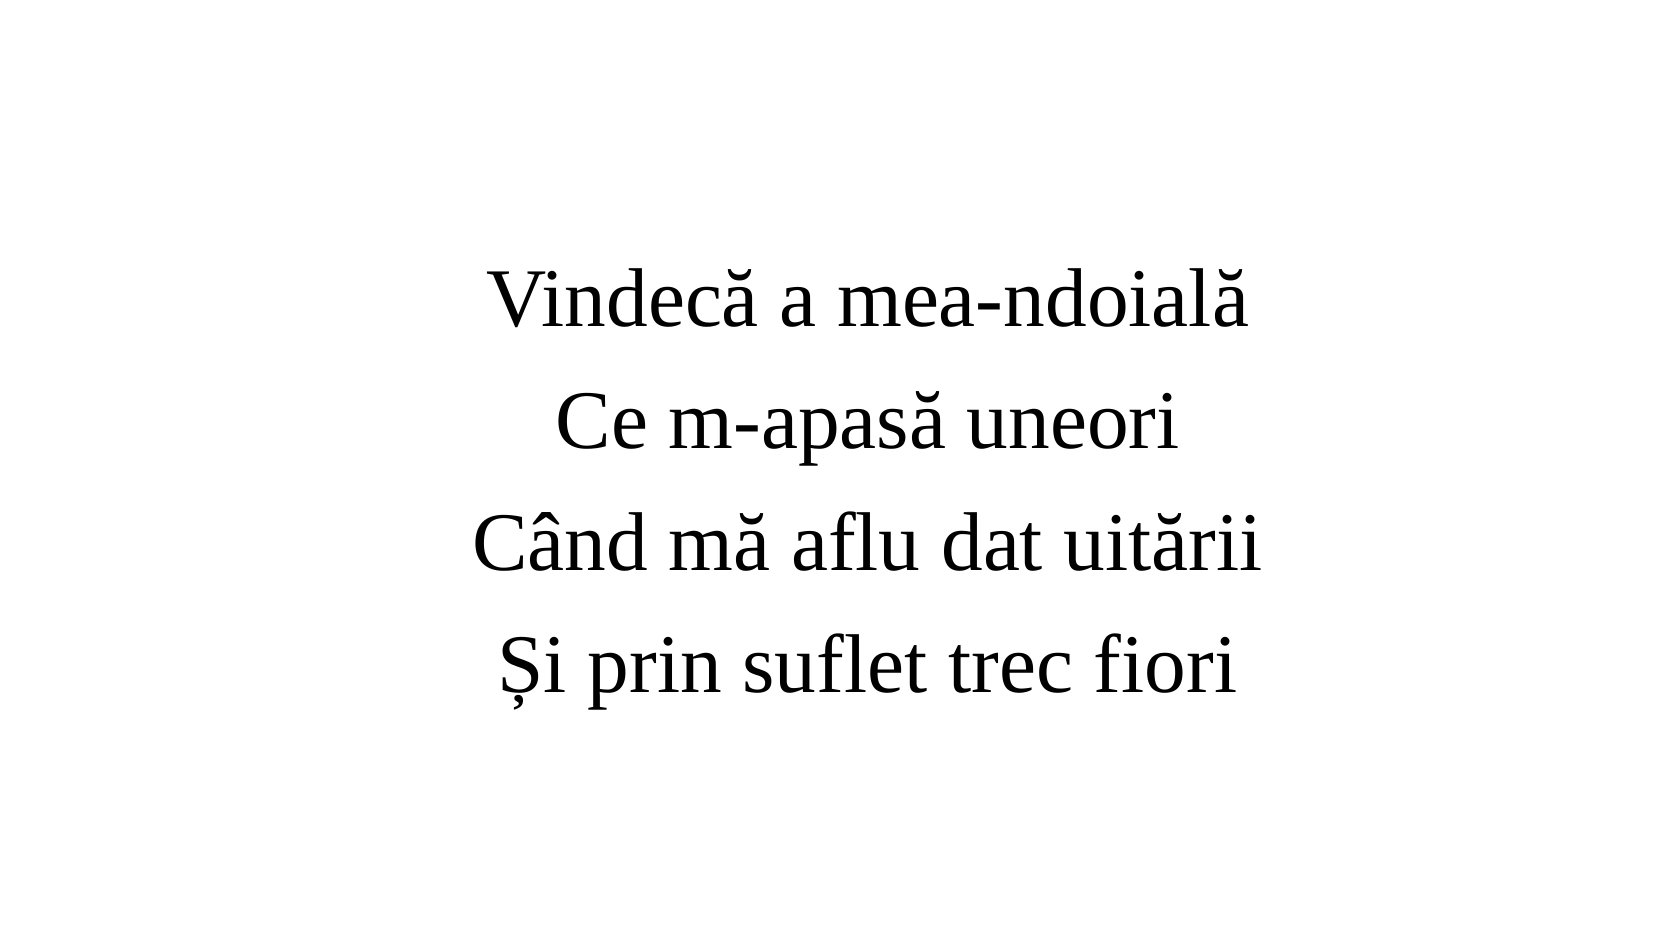

# Vindecă a mea-ndoială
Ce m-apasă uneori
Când mă aflu dat uitării
Și prin suflet trec fiori